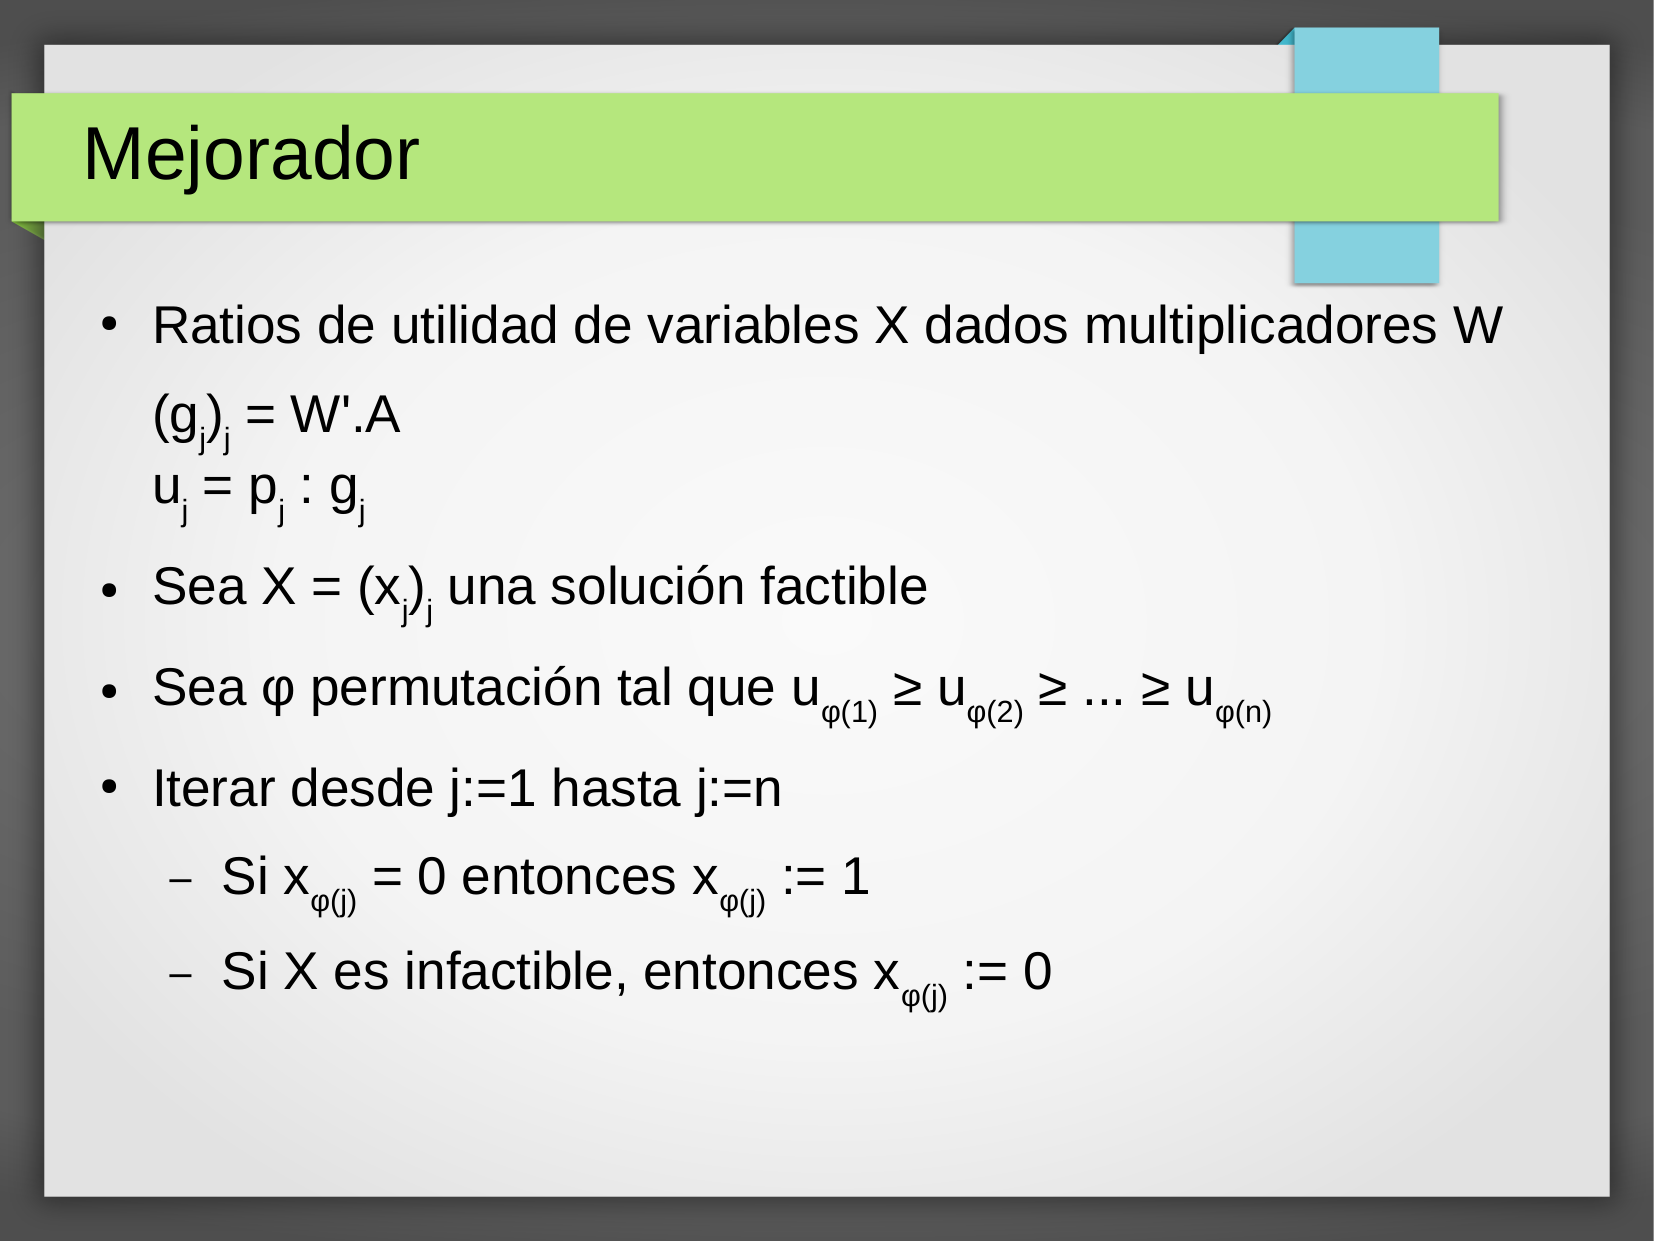

# Mejorador
Ratios de utilidad de variables X dados multiplicadores W
(gj)j = W'.A
uj = pj : gj
Sea X = (xj)j una solución factible
Sea φ permutación tal que uφ(1) ≥ uφ(2) ≥ ... ≥ uφ(n)
Iterar desde j:=1 hasta j:=n
Si xφ(j) = 0 entonces xφ(j) := 1
Si X es infactible, entonces xφ(j) := 0